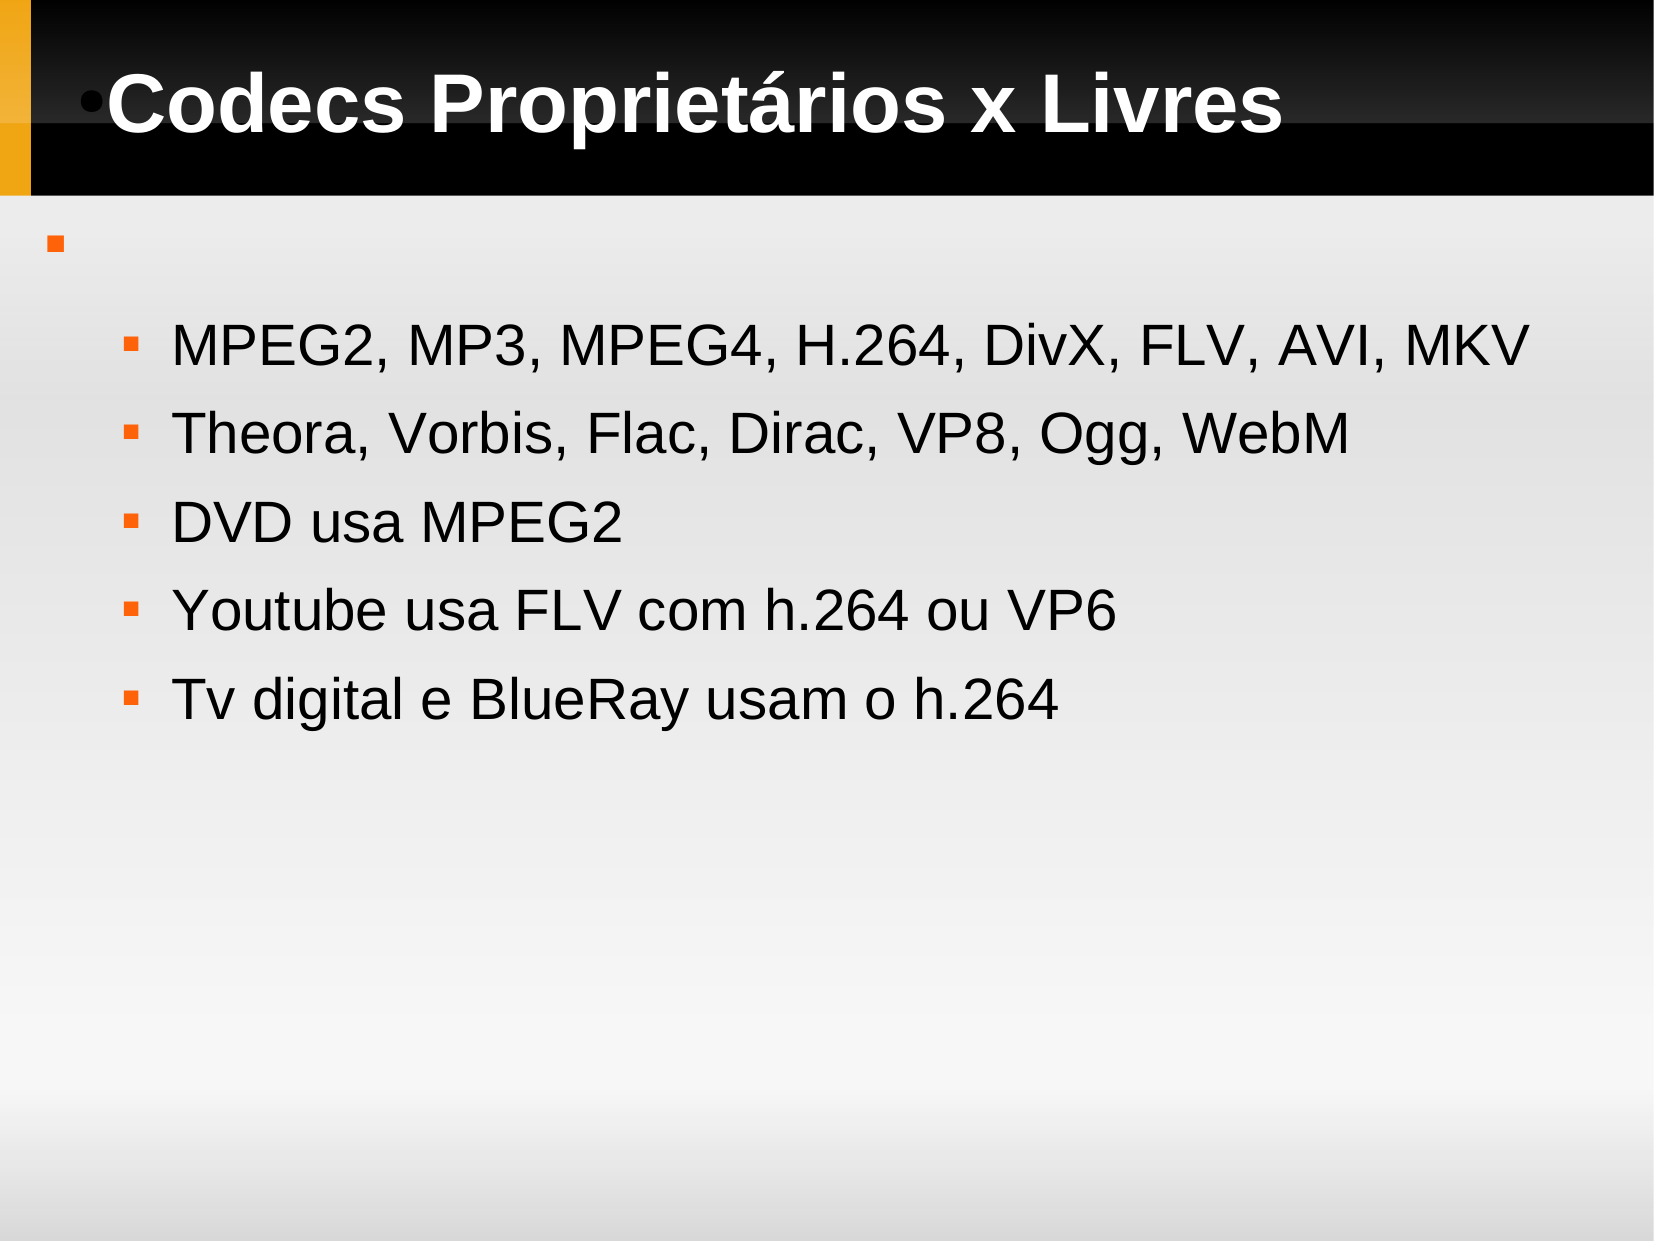

# Codecs Proprietários x Livres
MPEG2, MP3, MPEG4, H.264, DivX, FLV, AVI, MKV
Theora, Vorbis, Flac, Dirac, VP8, Ogg, WebM
DVD usa MPEG2
Youtube usa FLV com h.264 ou VP6
Tv digital e BlueRay usam o h.264